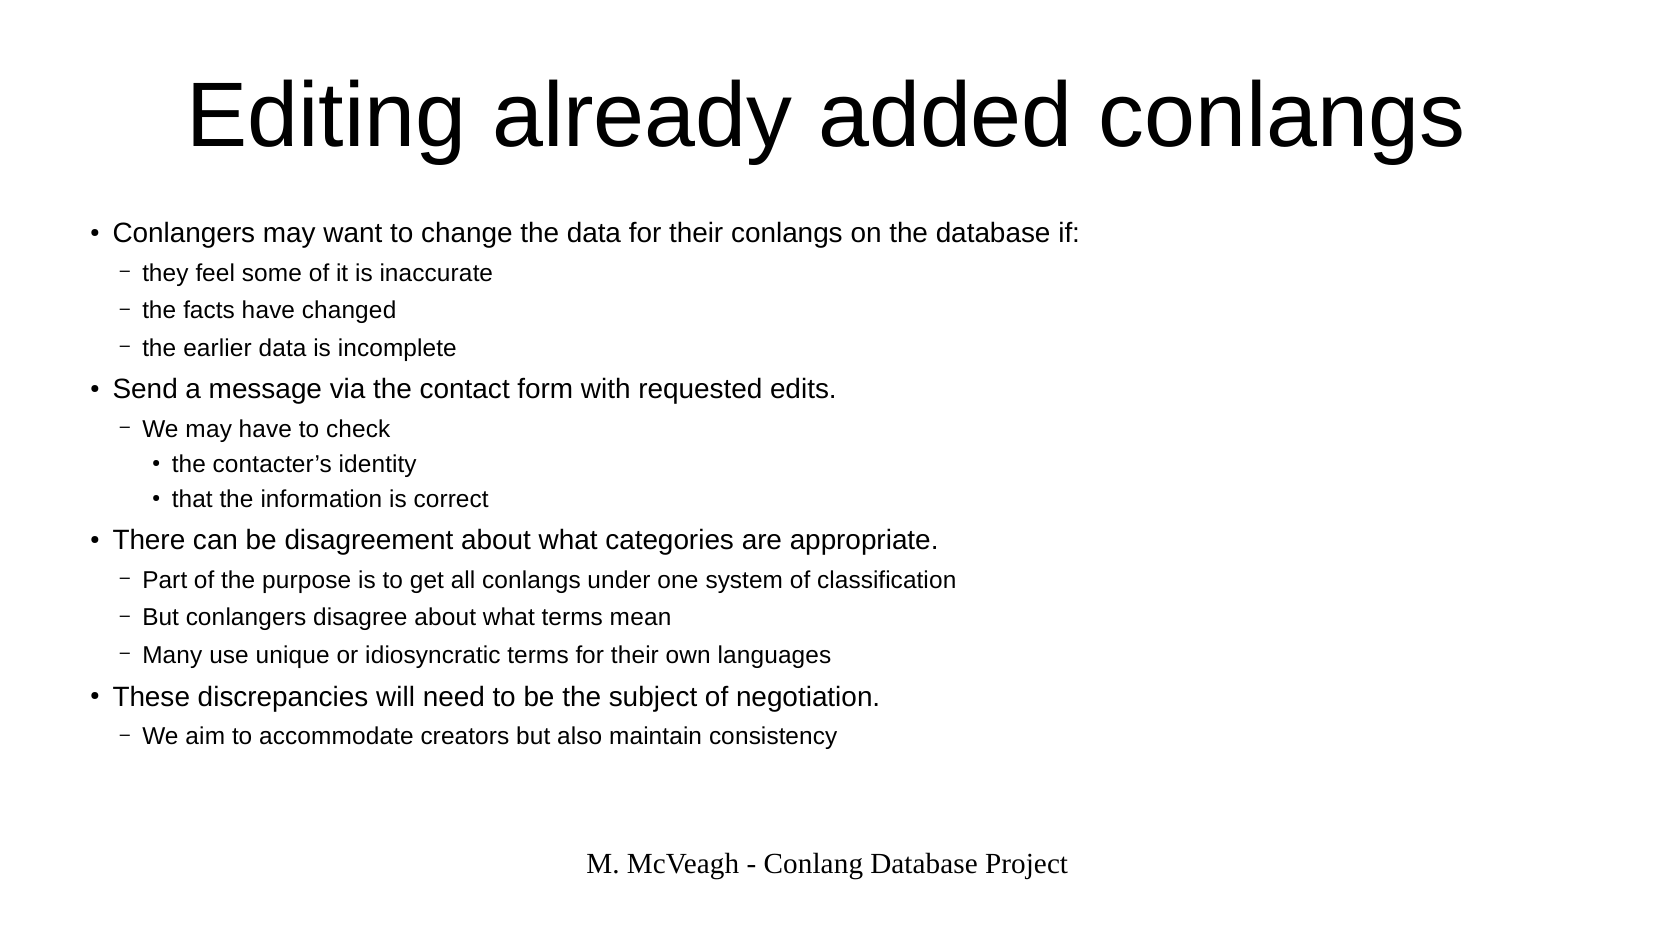

# Editing already added conlangs
Conlangers may want to change the data for their conlangs on the database if:
they feel some of it is inaccurate
the facts have changed
the earlier data is incomplete
Send a message via the contact form with requested edits.
We may have to check
the contacter’s identity
that the information is correct
There can be disagreement about what categories are appropriate.
Part of the purpose is to get all conlangs under one system of classification
But conlangers disagree about what terms mean
Many use unique or idiosyncratic terms for their own languages
These discrepancies will need to be the subject of negotiation.
We aim to accommodate creators but also maintain consistency
M. McVeagh - Conlang Database Project